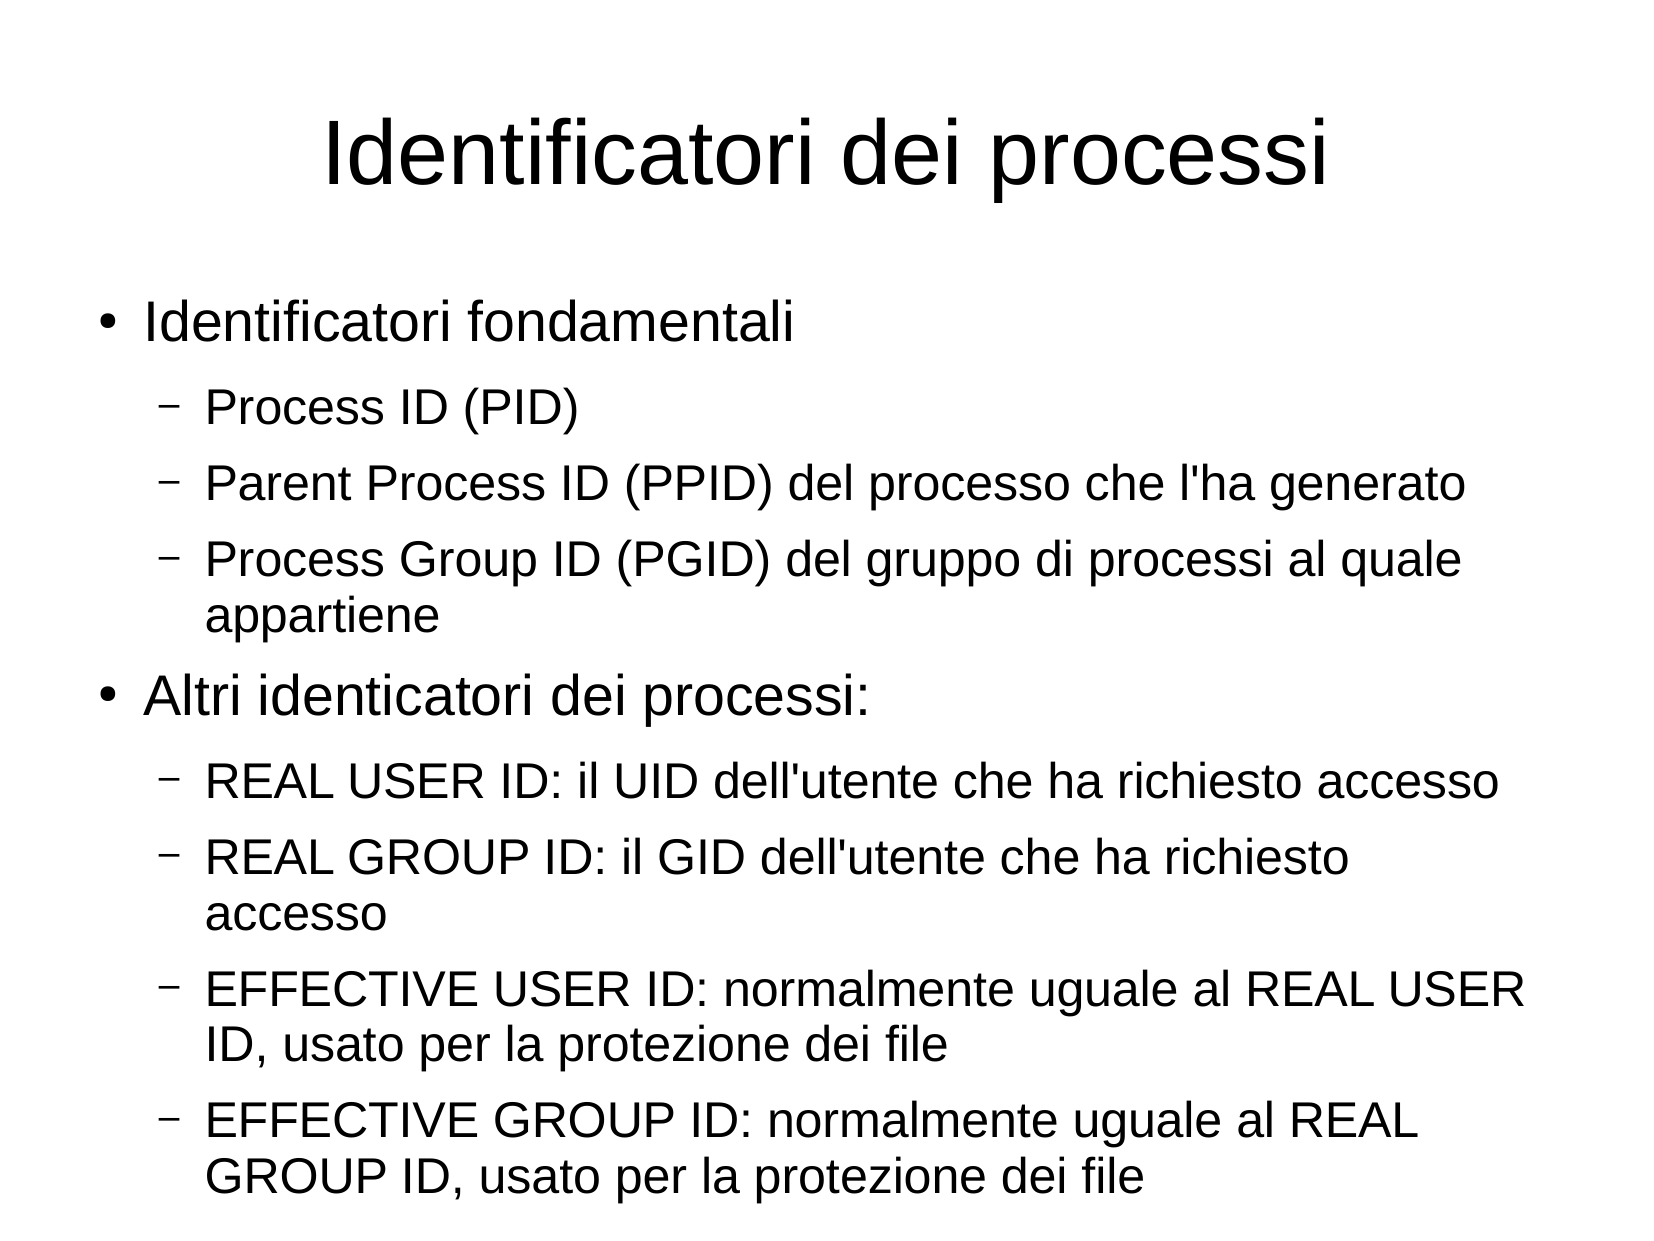

# Identificatori dei processi
Identificatori fondamentali
Process ID (PID)
Parent Process ID (PPID) del processo che l'ha generato
Process Group ID (PGID) del gruppo di processi al quale appartiene
Altri identicatori dei processi:
REAL USER ID: il UID dell'utente che ha richiesto accesso
REAL GROUP ID: il GID dell'utente che ha richiesto accesso
EFFECTIVE USER ID: normalmente uguale al REAL USER ID, usato per la protezione dei file
EFFECTIVE GROUP ID: normalmente uguale al REAL GROUP ID, usato per la protezione dei file